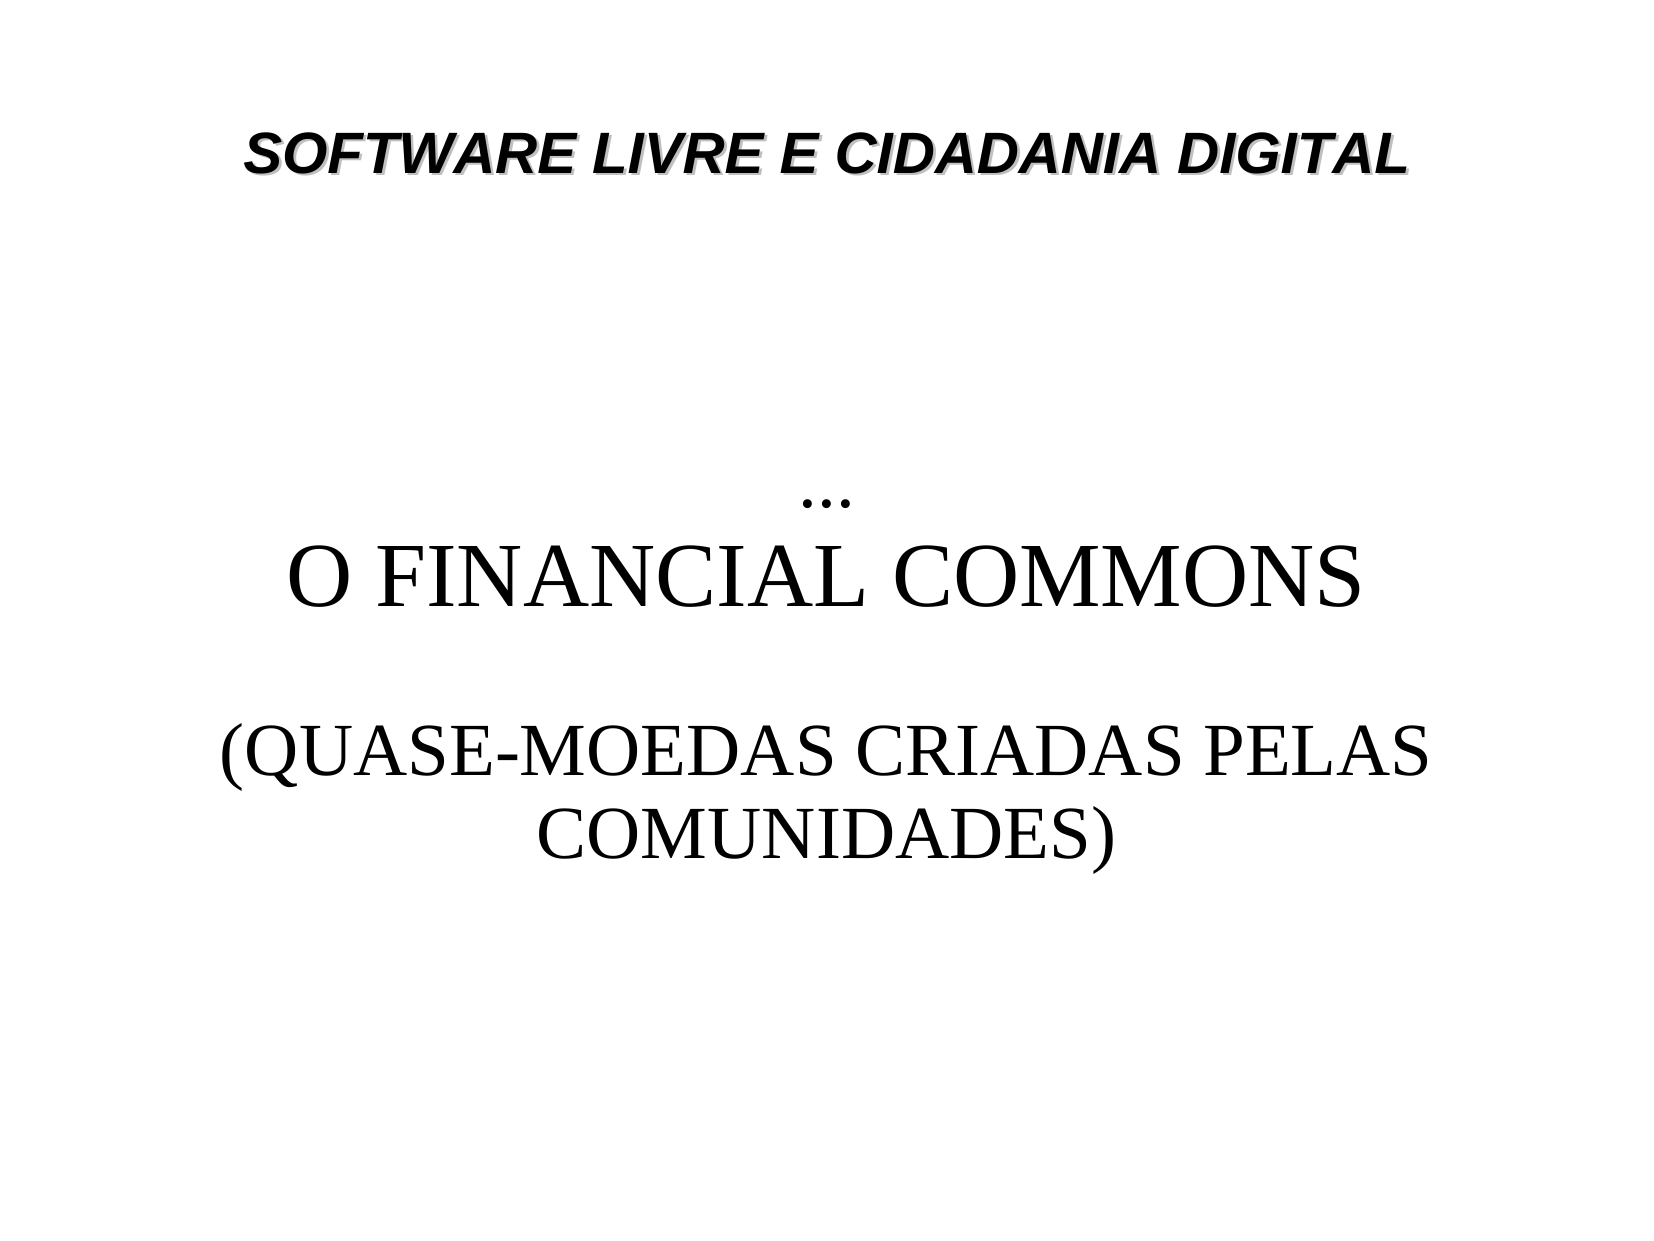

# SOFTWARE LIVRE E CIDADANIA DIGITAL
...
O FINANCIAL COMMONS
(QUASE-MOEDAS CRIADAS PELAS COMUNIDADES)